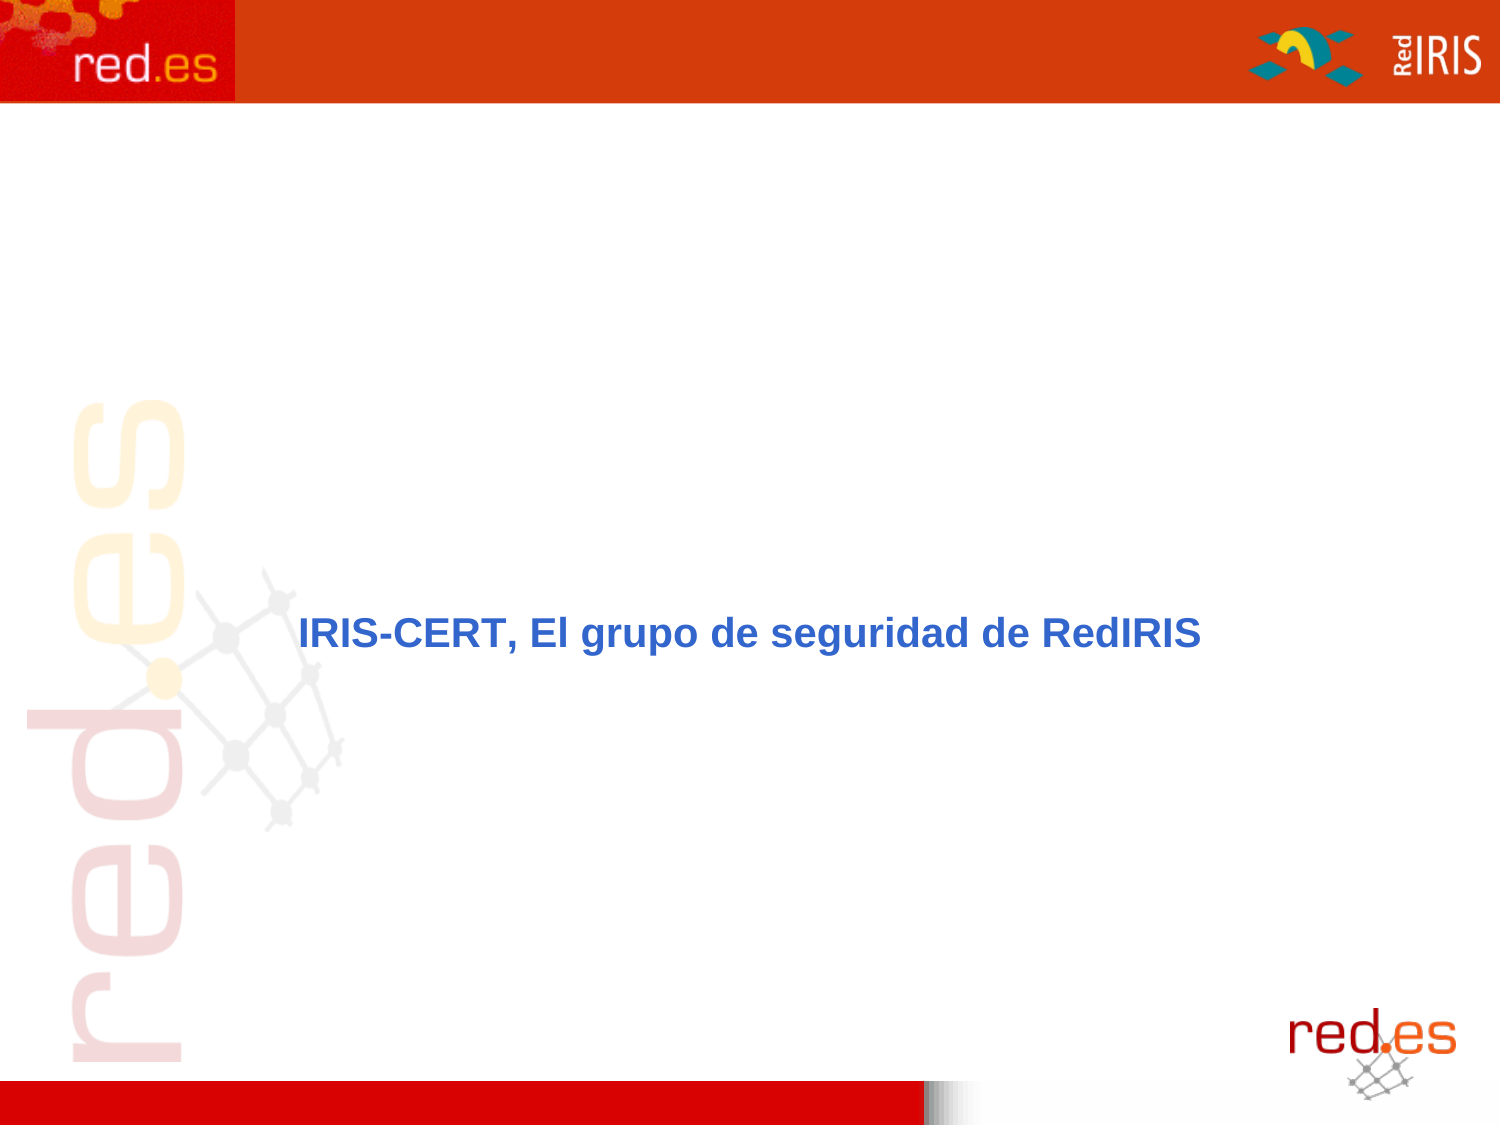

#
IRIS-CERT, El grupo de seguridad de RedIRIS